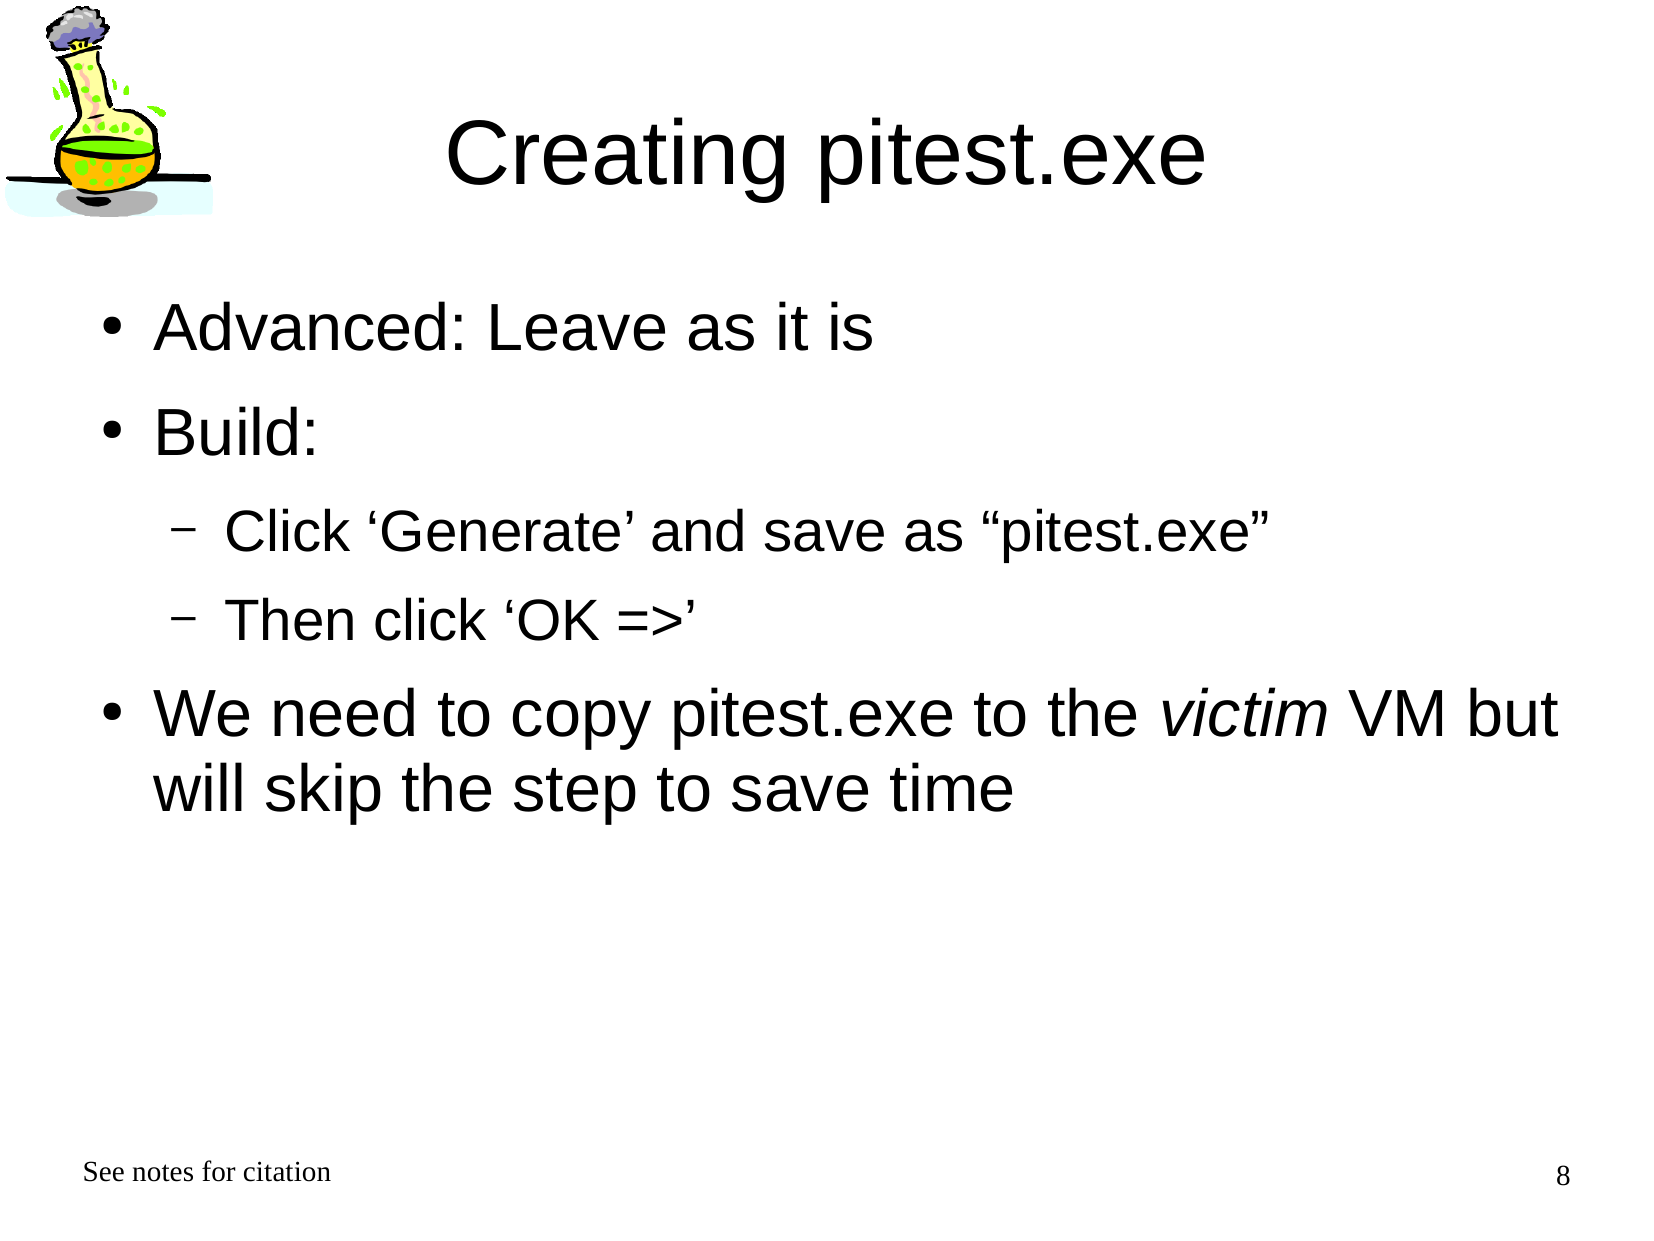

# Creating pitest.exe
Advanced: Leave as it is
Build:
Click ‘Generate’ and save as “pitest.exe”
Then click ‘OK =>’
We need to copy pitest.exe to the victim VM but will skip the step to save time
See notes for citation
8